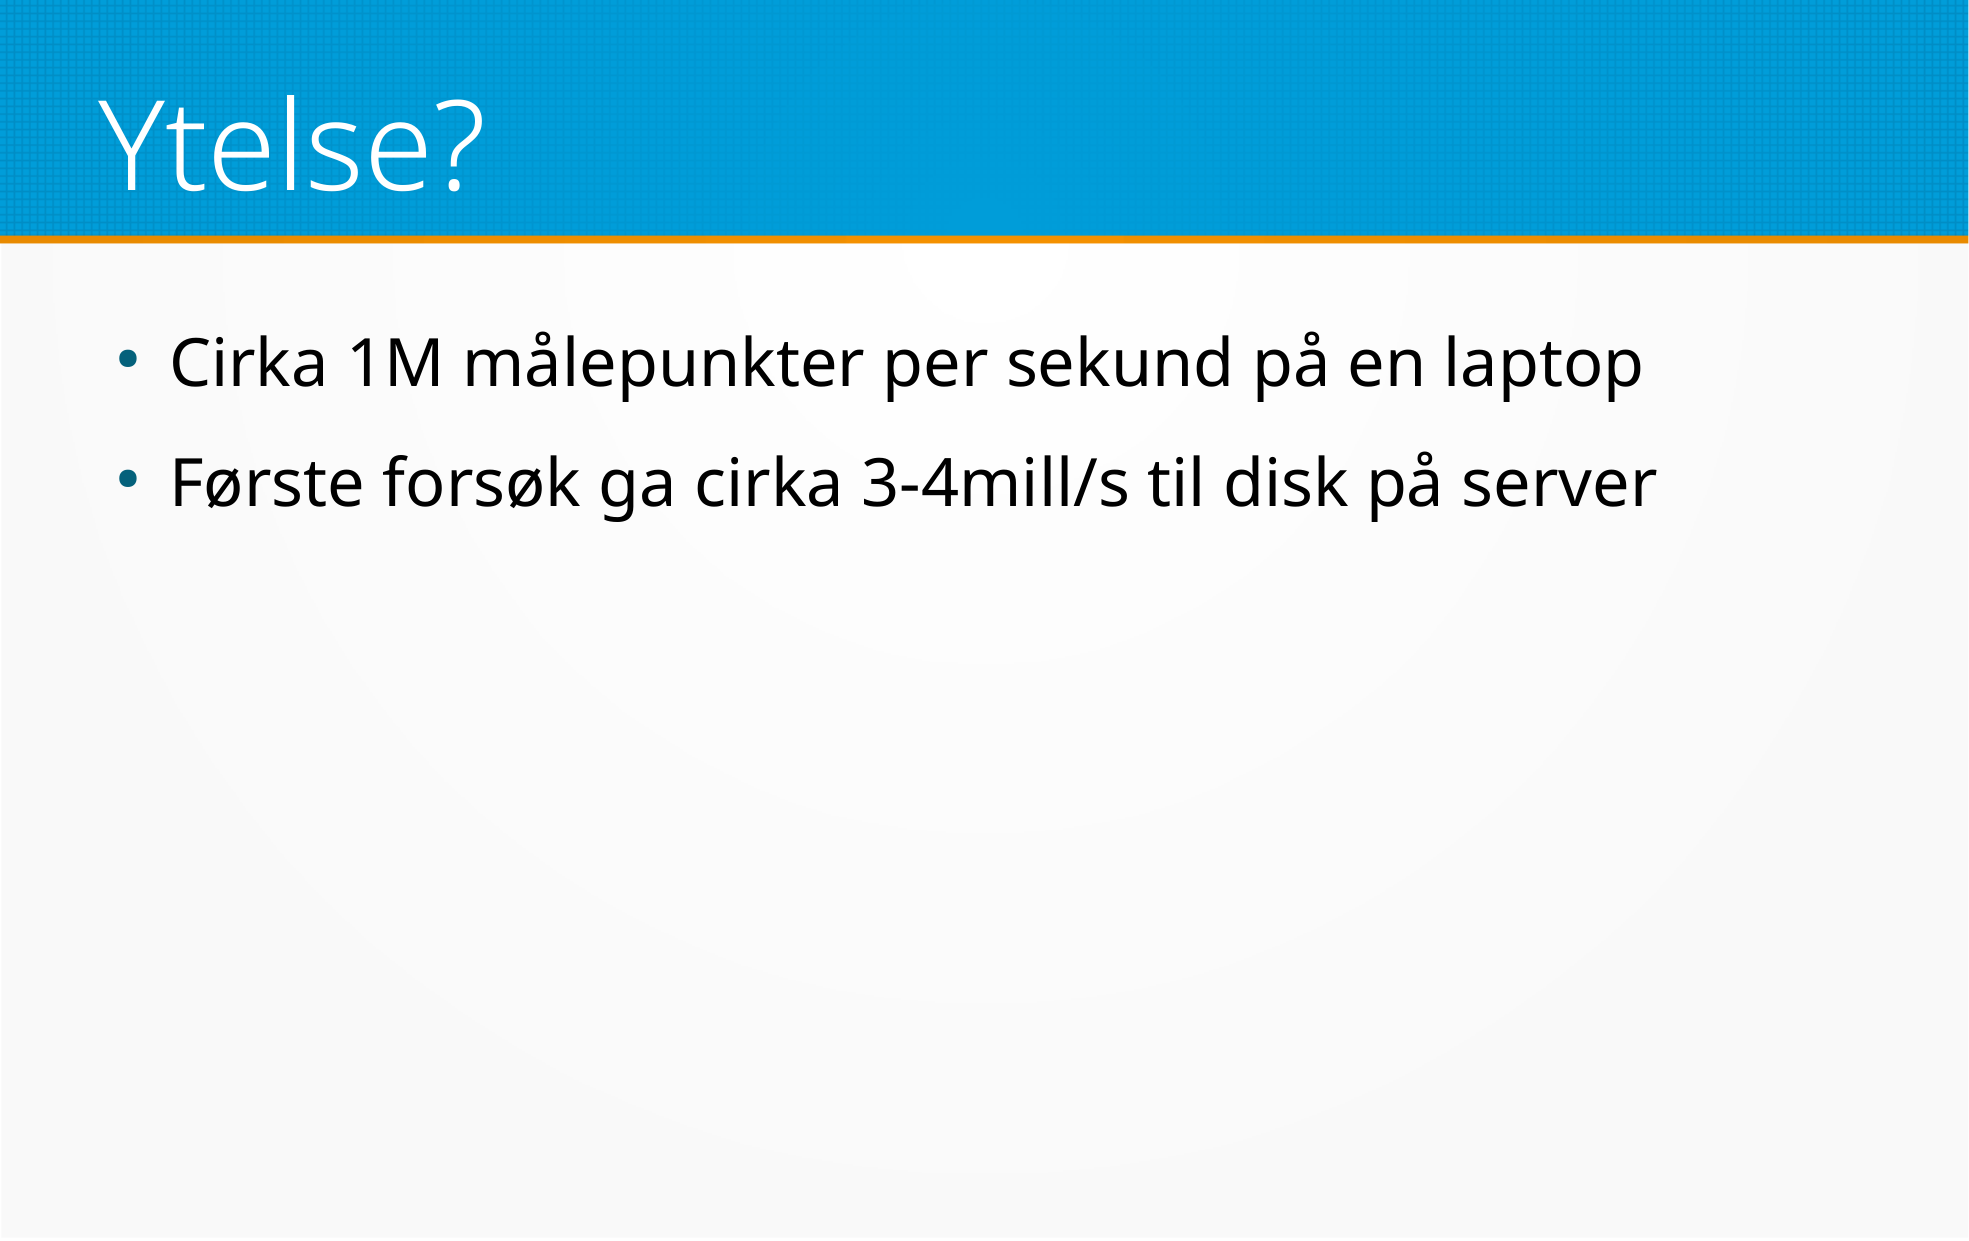

# Ytelse?
Cirka 1M målepunkter per sekund på en laptop
Første forsøk ga cirka 3-4mill/s til disk på server